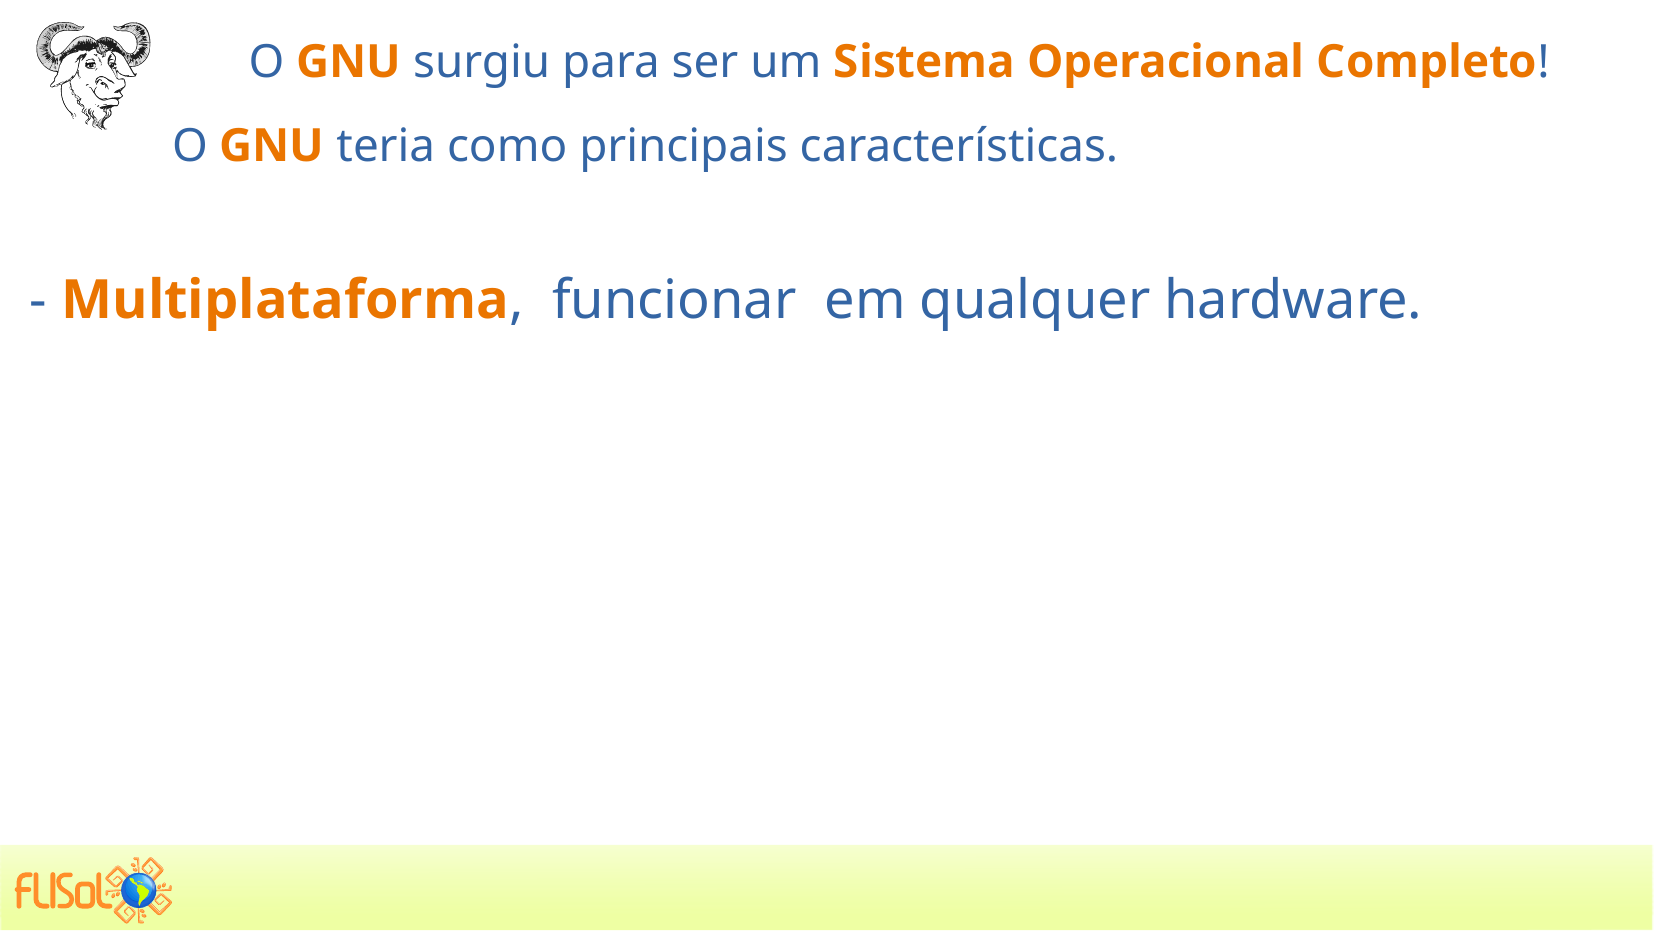

O GNU surgiu para ser um Sistema Operacional Completo!
 O GNU teria como principais características.
- Multiplataforma, funcionar em qualquer hardware.